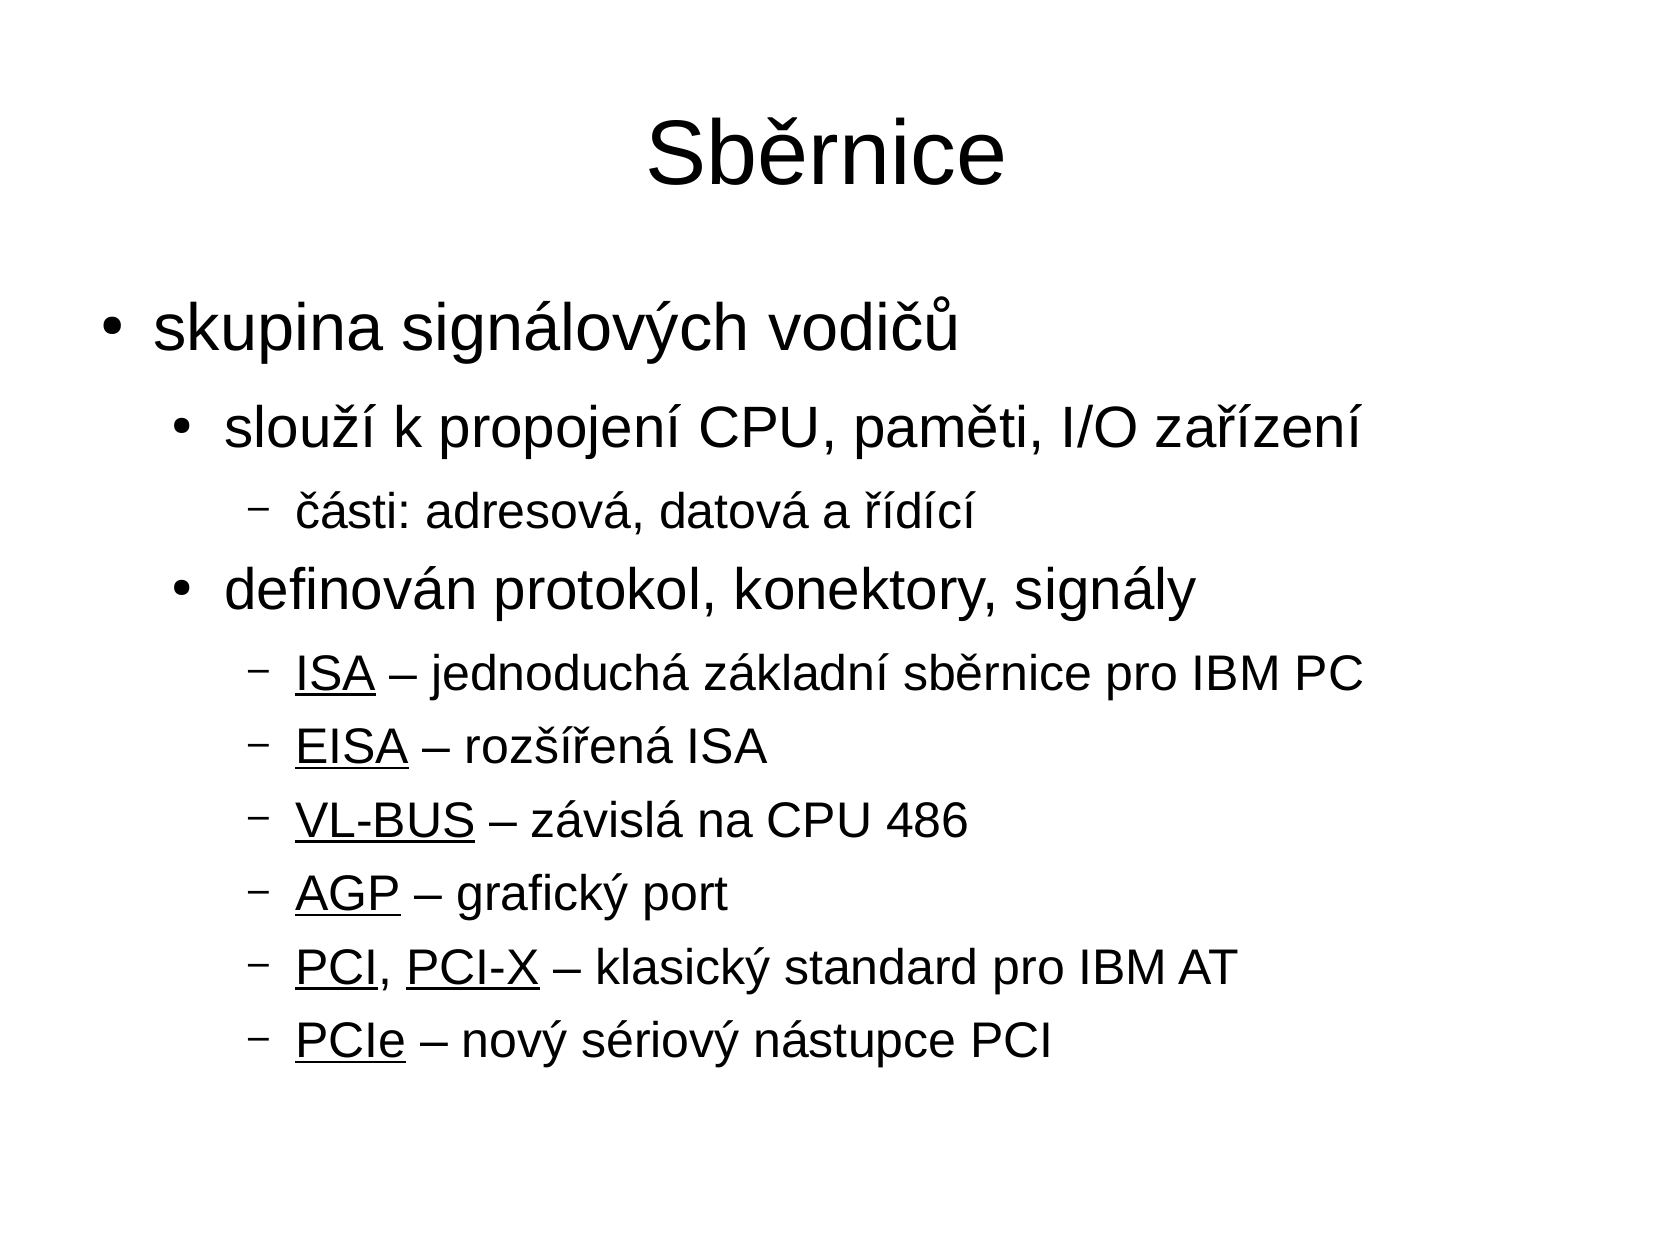

# Sběrnice
skupina signálových vodičů
slouží k propojení CPU, paměti, I/O zařízení
části: adresová, datová a řídící
definován protokol, konektory, signály
ISA – jednoduchá základní sběrnice pro IBM PC
EISA – rozšířená ISA
VL-BUS – závislá na CPU 486
AGP – grafický port
PCI, PCI-X – klasický standard pro IBM AT
PCIe – nový sériový nástupce PCI